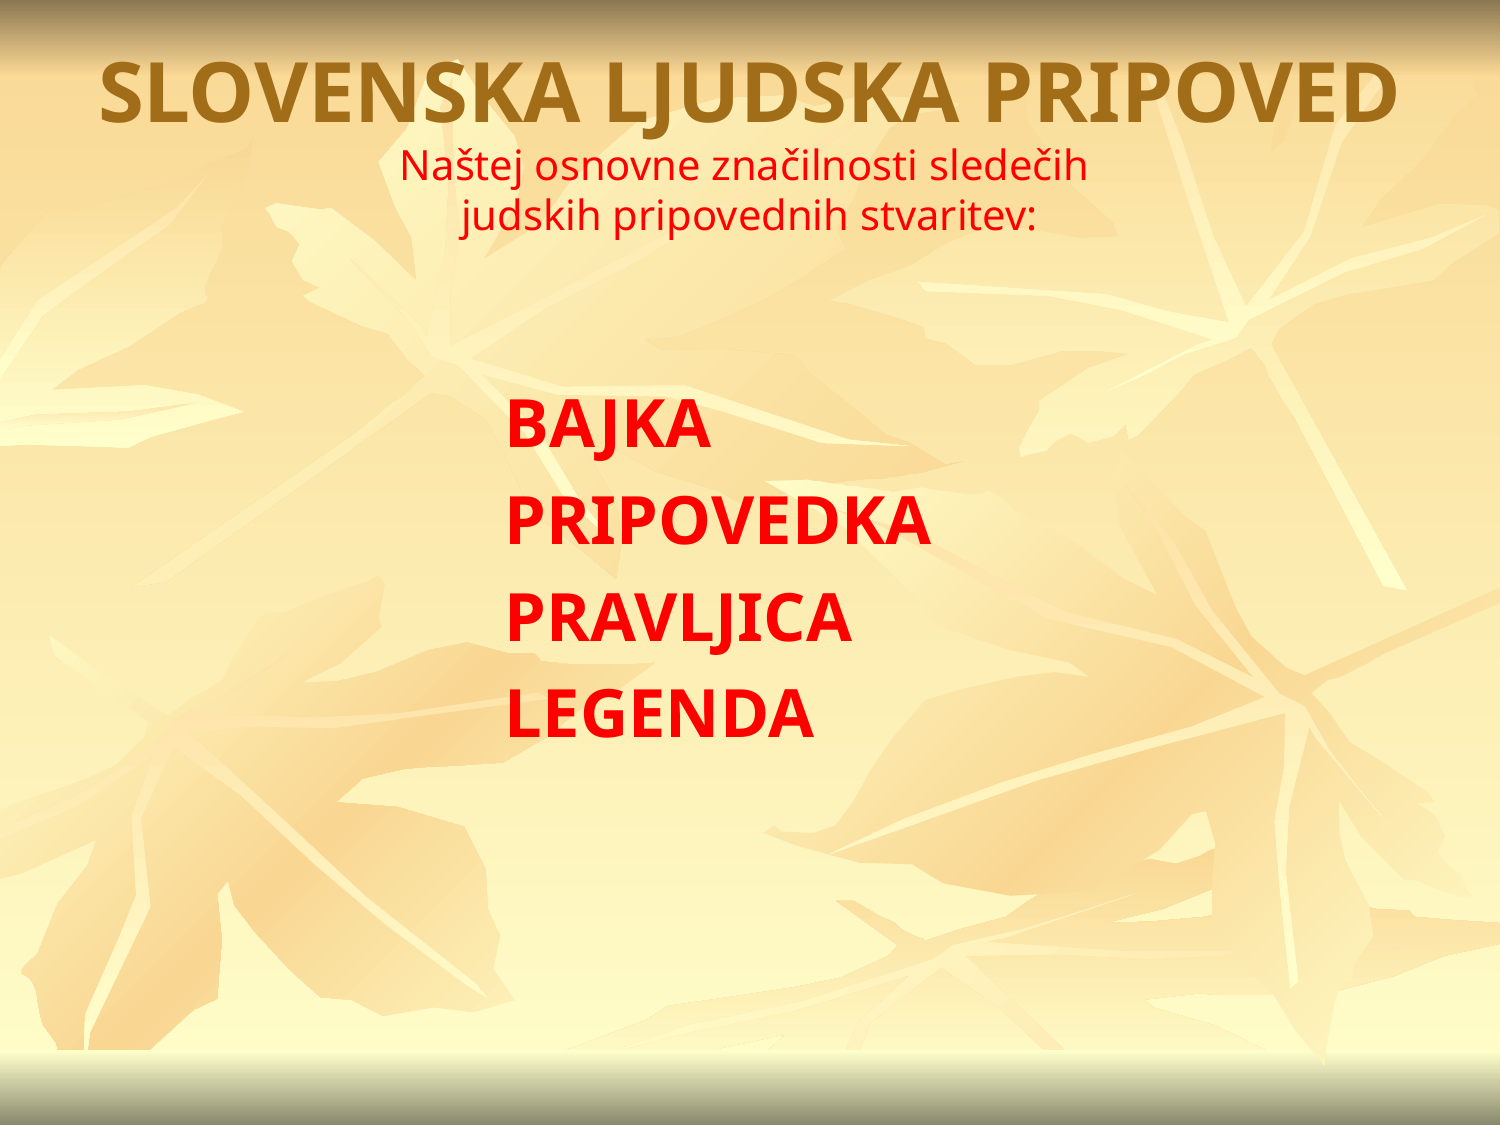

# SLOVENSKA LJUDSKA PRIPOVED Naštej osnovne značilnosti sledečih judskih pripovednih stvaritev:
BAJKA
PRIPOVEDKA
PRAVLJICA
LEGENDA